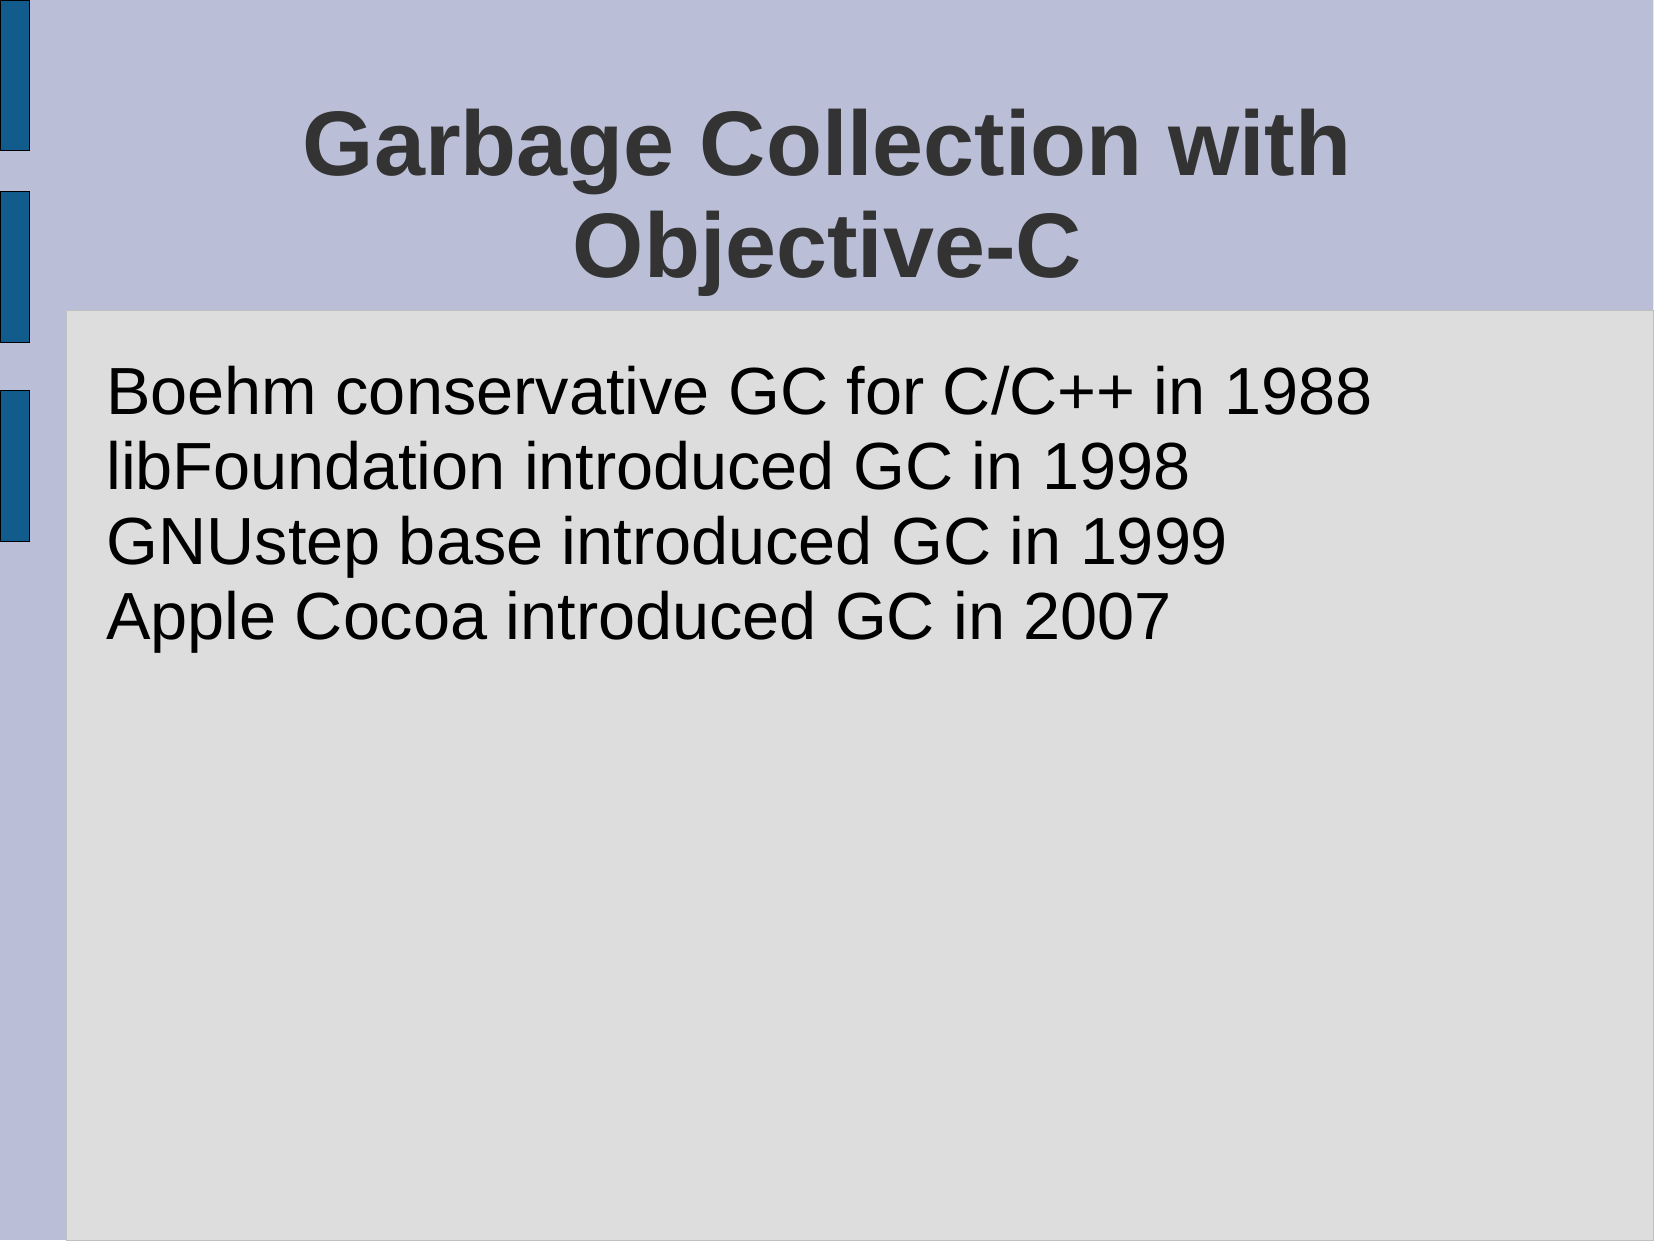

# Garbage Collection with Objective-C
Boehm conservative GC for C/C++ in 1988
libFoundation introduced GC in 1998
GNUstep base introduced GC in 1999
Apple Cocoa introduced GC in 2007